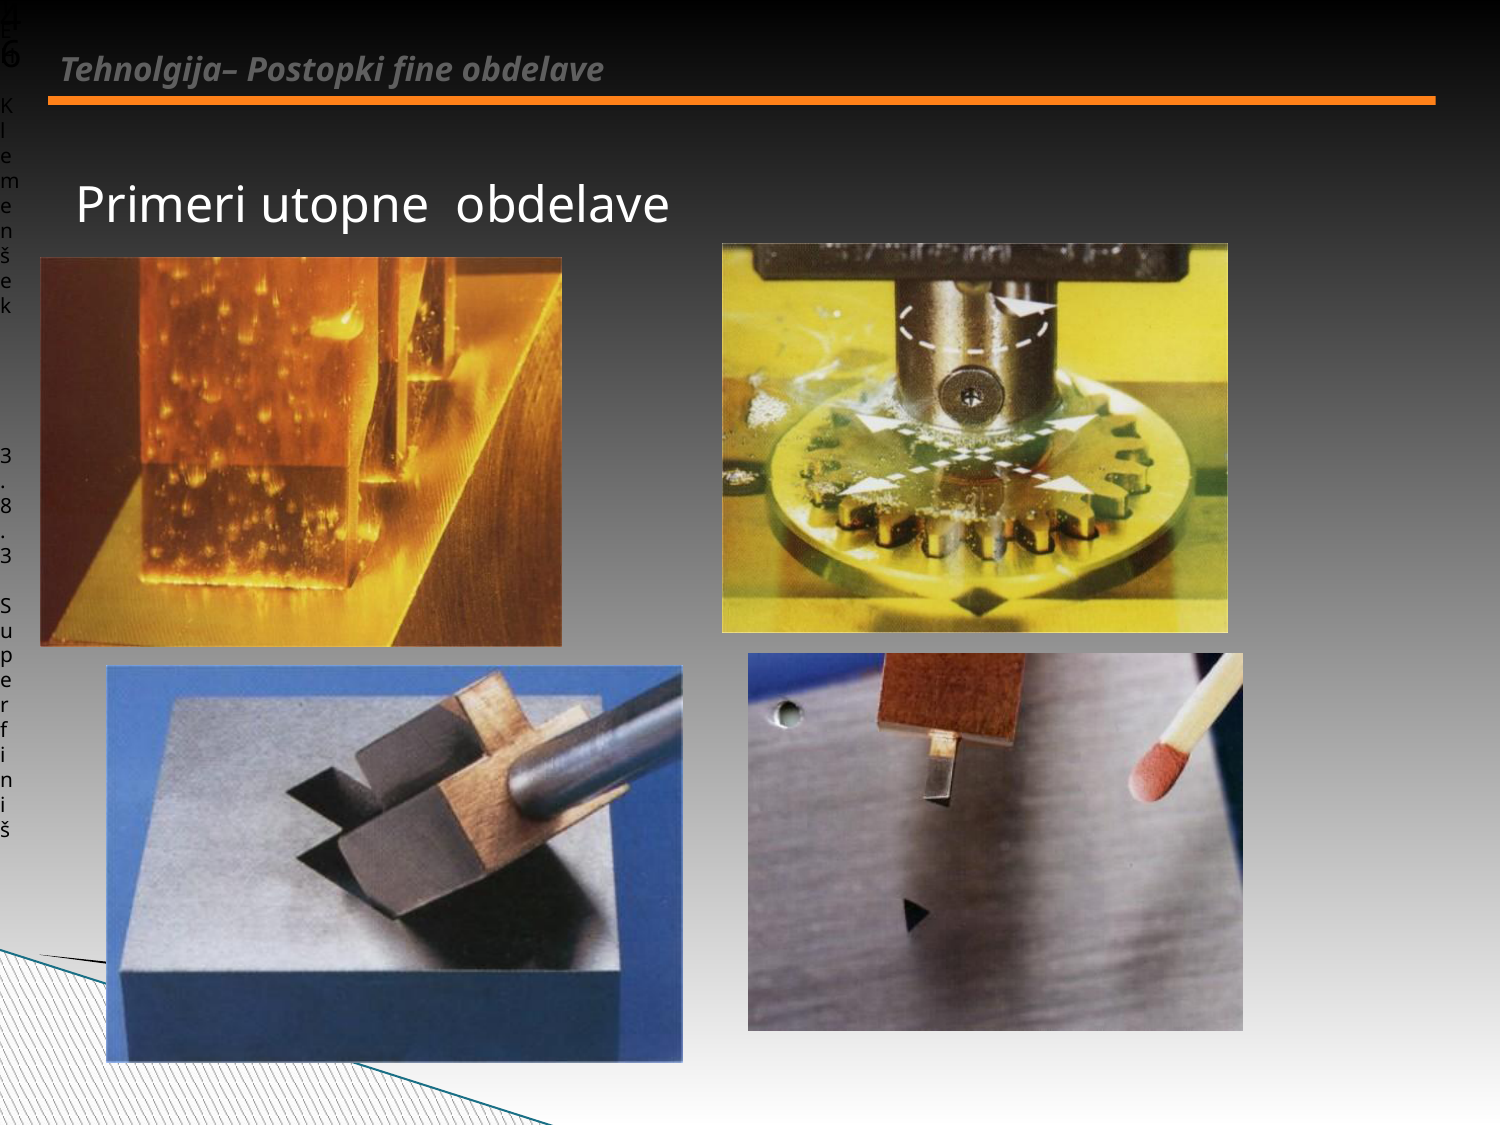

TEH Klemenšek 3.8.3 Superfiniš
Primeri utopne obdelave